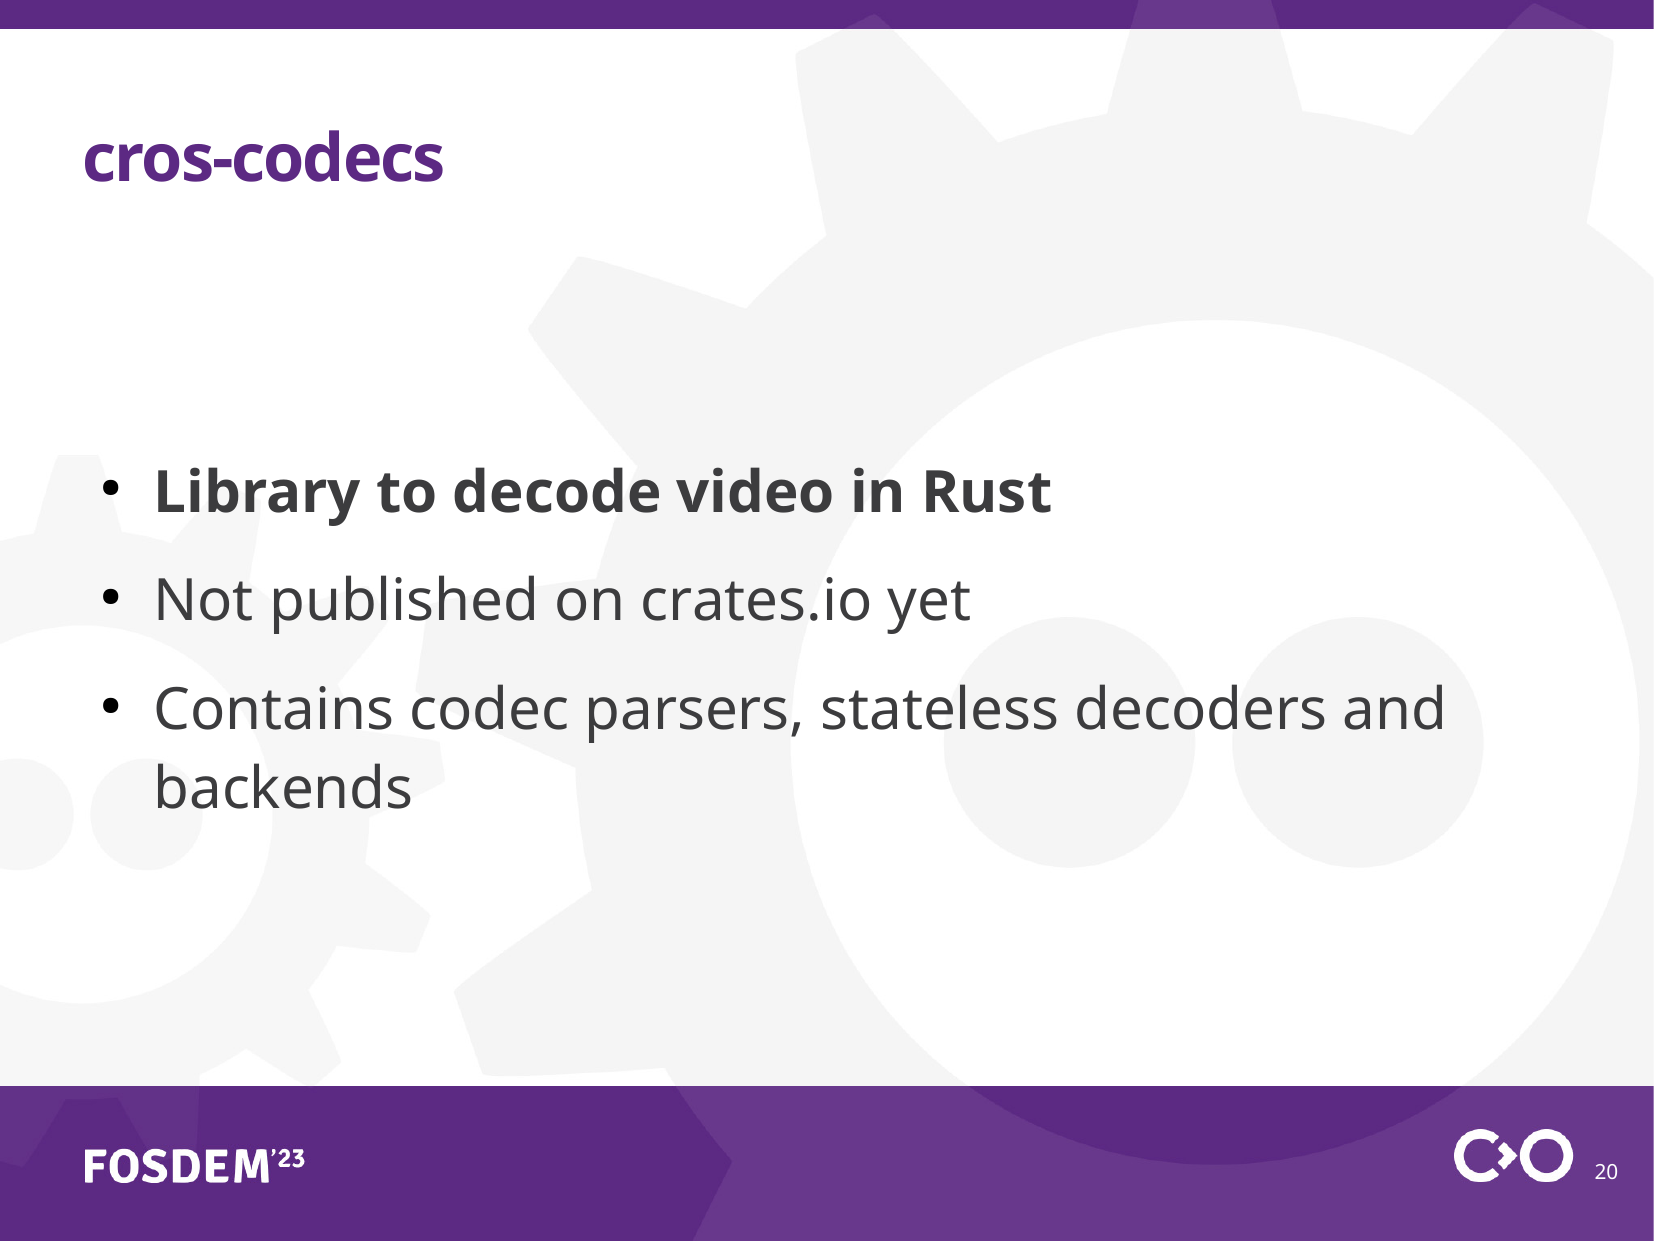

# cros-codecs
Library to decode video in Rust
Not published on crates.io yet
Contains codec parsers, stateless decoders and backends